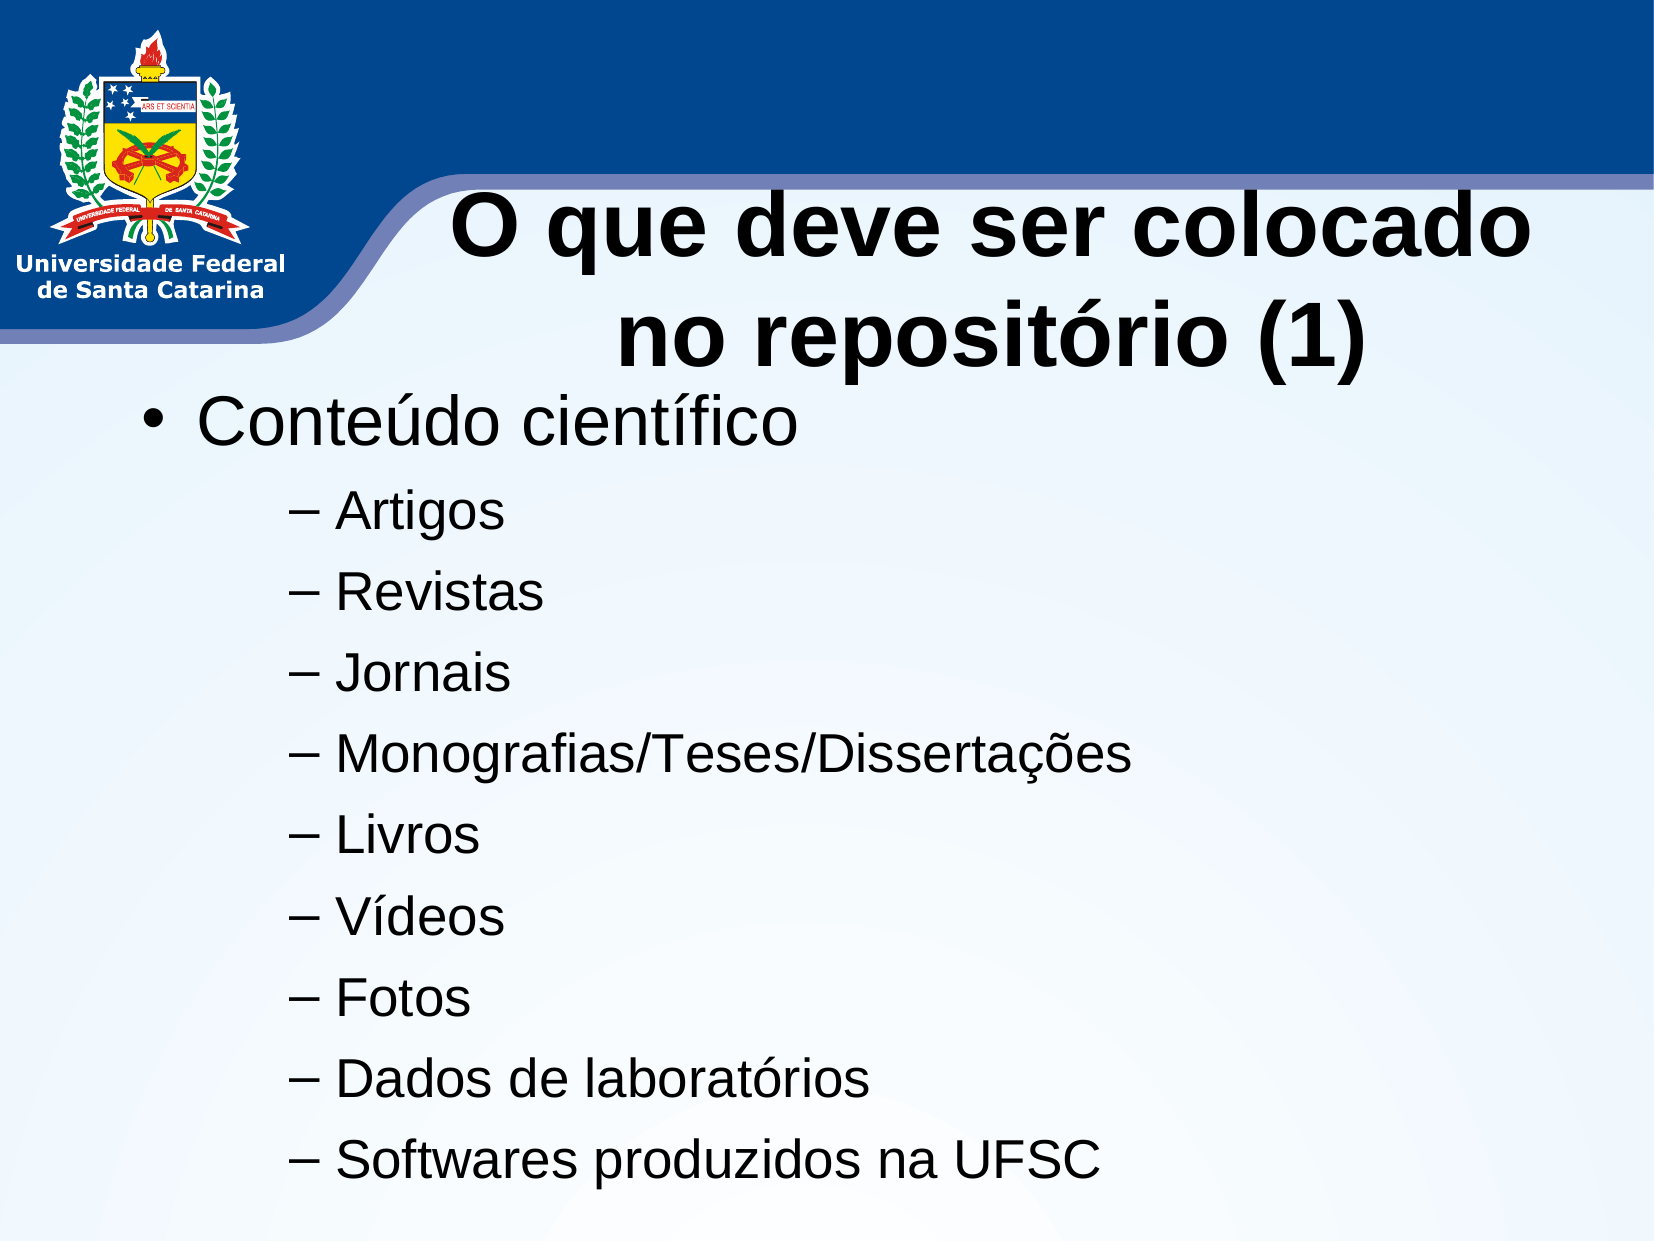

# O que deve ser colocado no repositório (1)
Conteúdo científico
Artigos
Revistas
Jornais
Monografias/Teses/Dissertações
Livros
Vídeos
Fotos
Dados de laboratórios
Softwares produzidos na UFSC